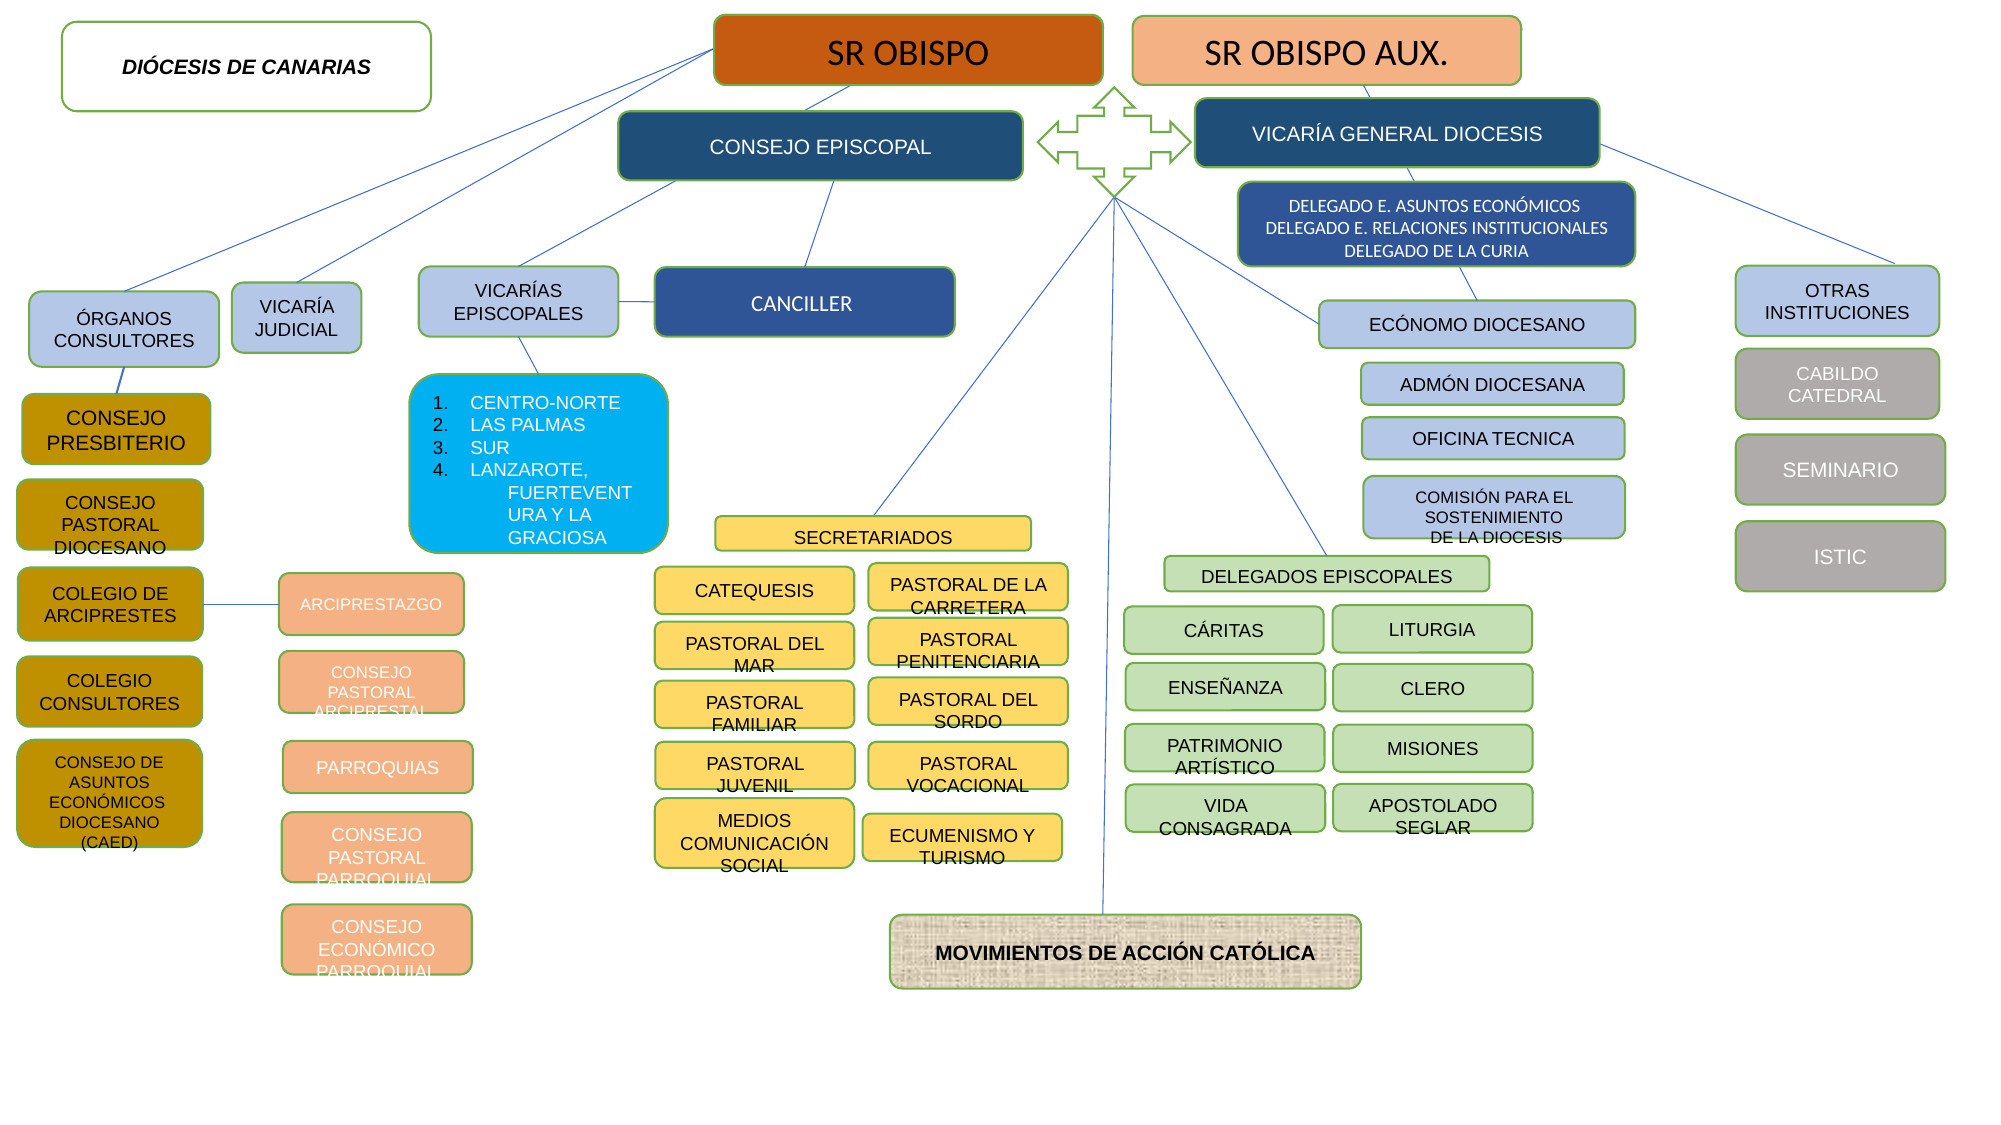

OBISPO
SR OBISPO
SR OBISPO AUX.
DIÓCESIS DE CANARIAS
VICARÍA GENERAL DIOCESIS
CONSEJO EPISCOPAL
DELEGADO E. ASUNTOS ECONÓMICOS
DELEGADO E. RELACIONES INSTITUCIONALES
DELEGADO DE LA CURIA
OTRAS INSTITUCIONES
VICARÍAS EPISCOPALES
CANCILLER
VICARÍA JUDICIAL
ÓRGANOS CONSULTORES
ECÓNOMO DIOCESANO
CABILDO CATEDRAL
ADMÓN DIOCESANA
CENTRO-NORTE
LAS PALMAS
SUR
LANZAROTE, FUERTEVENTURA Y LA GRACIOSA
CONSEJO PRESBITERIO
OFICINA TECNICA
SEMINARIO
COMISIÓN PARA EL SOSTENIMIENTO
 DE LA DIOCESIS
CONSEJO PASTORAL DIOCESANO
SECRETARIADOS
ISTIC
DELEGADOS EPISCOPALES
PASTORAL DE LA CARRETERA
CATEQUESIS
COLEGIO DE ARCIPRESTES
ARCIPRESTAZGO
LITURGIA
CÁRITAS
PASTORAL PENITENCIARIA
PASTORAL DEL MAR
CONSEJO PASTORAL ARCIPRESTAL
COLEGIO CONSULTORES
ENSEÑANZA
CLERO
PASTORAL DEL SORDO
PASTORAL FAMILIAR
PATRIMONIO ARTÍSTICO
MISIONES
CONSEJO DE ASUNTOS ECONÓMICOS DIOCESANO (CAED)
PARROQUIAS
PASTORAL JUVENIL
PASTORAL VOCACIONAL
APOSTOLADO SEGLAR
VIDA CONSAGRADA
MEDIOS COMUNICACIÓN SOCIAL
CONSEJO PASTORAL PARROQUIAL
ECUMENISMO Y TURISMO
CONSEJO ECONÓMICO PARROQUIAL
MOVIMIENTOS DE ACCIÓN CATÓLICA